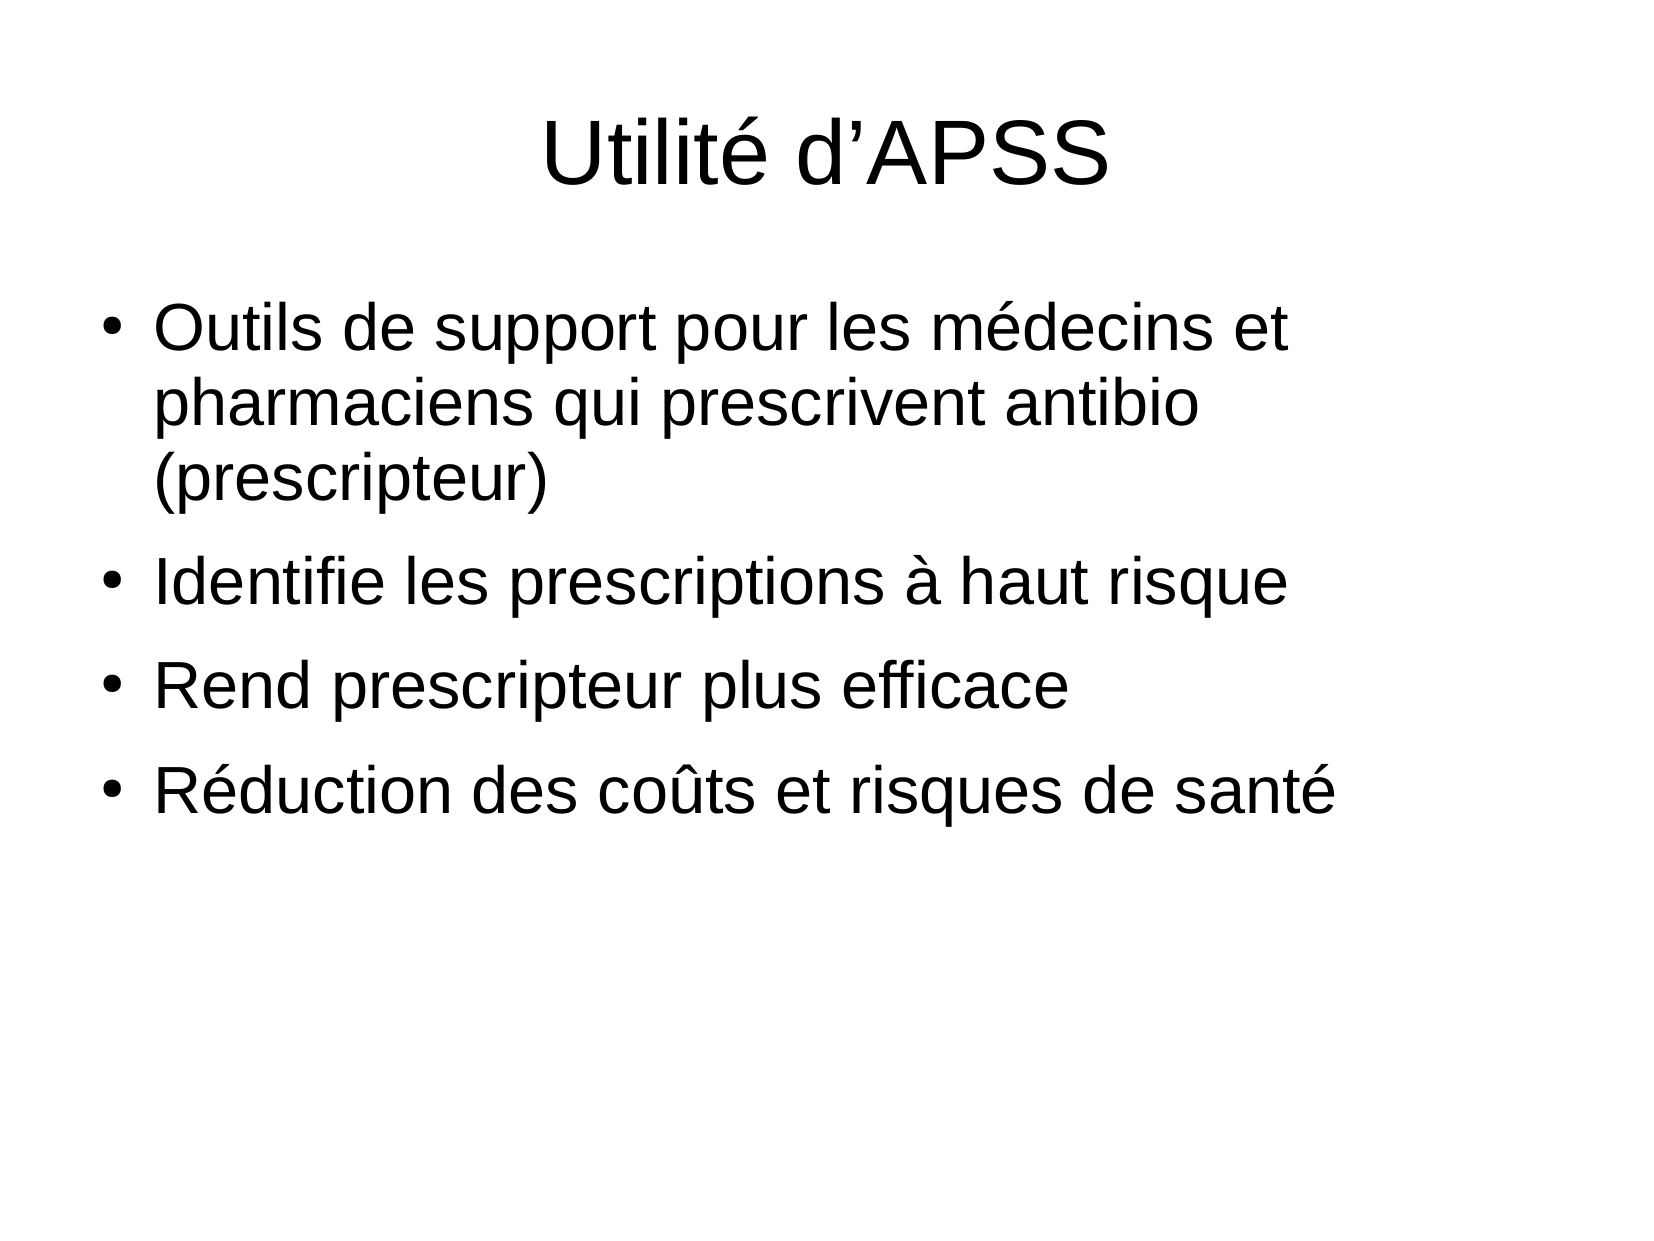

# Utilité d’APSS
Outils de support pour les médecins et pharmaciens qui prescrivent antibio (prescripteur)
Identifie les prescriptions à haut risque
Rend prescripteur plus efficace
Réduction des coûts et risques de santé